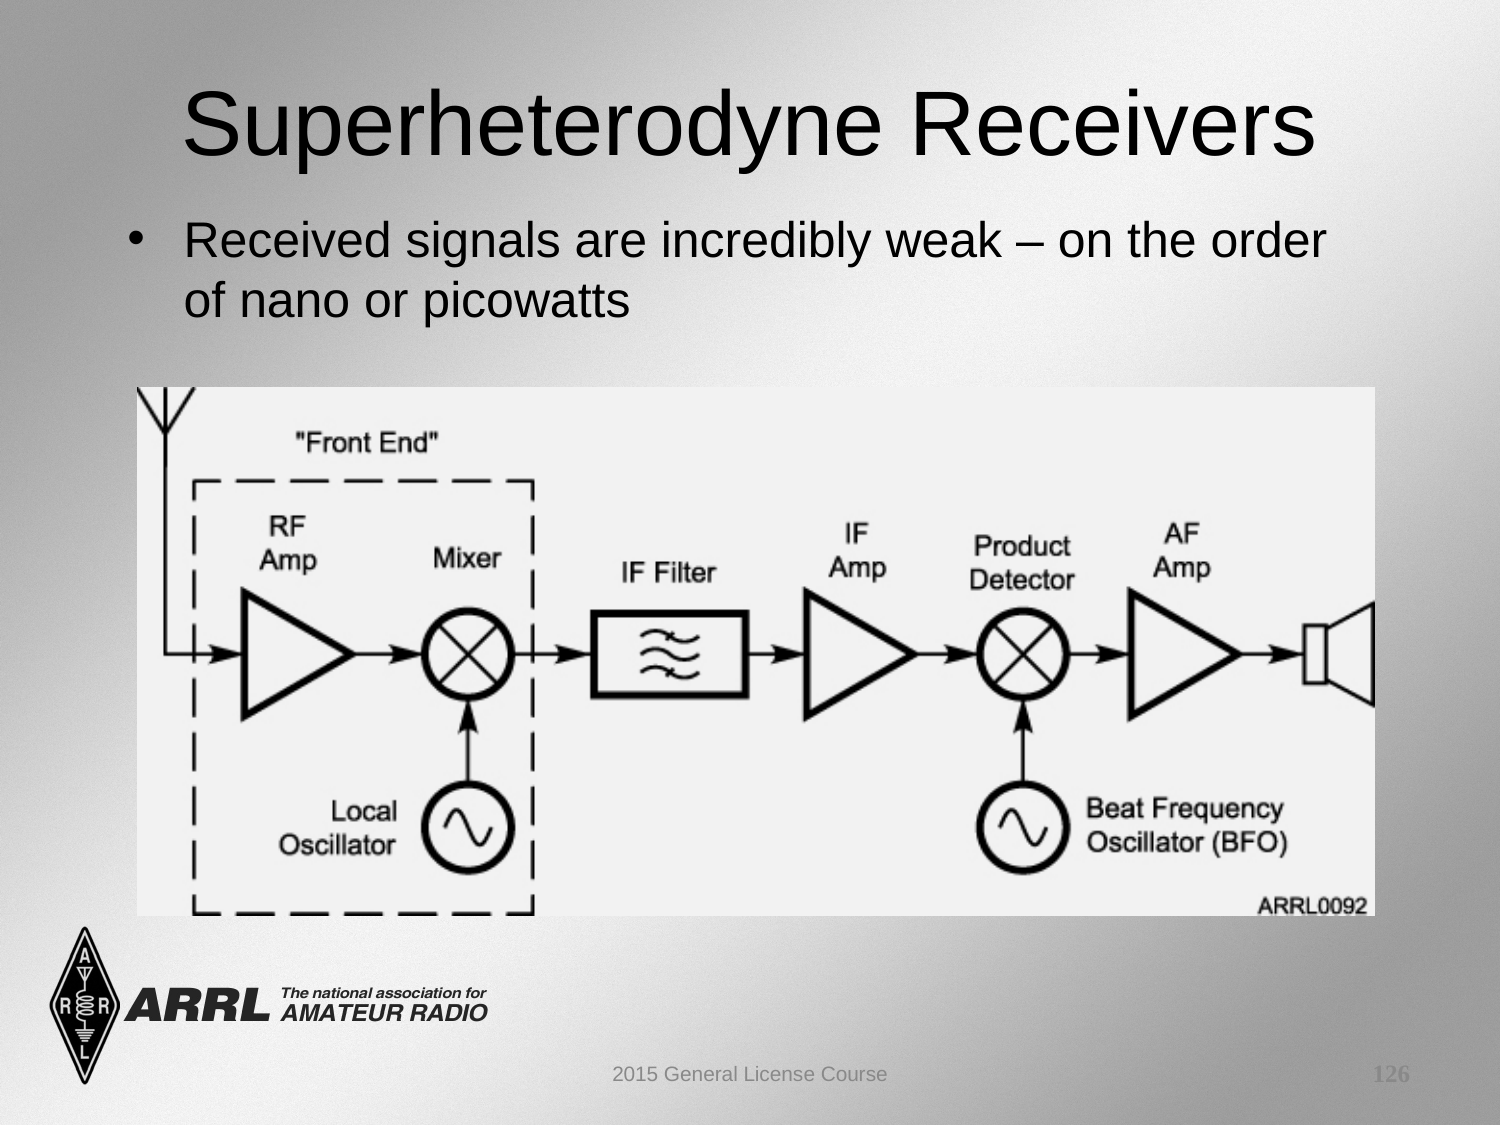

Superheterodyne Receivers
Received signals are incredibly weak – on the order of nano or picowatts
2015 General License Course